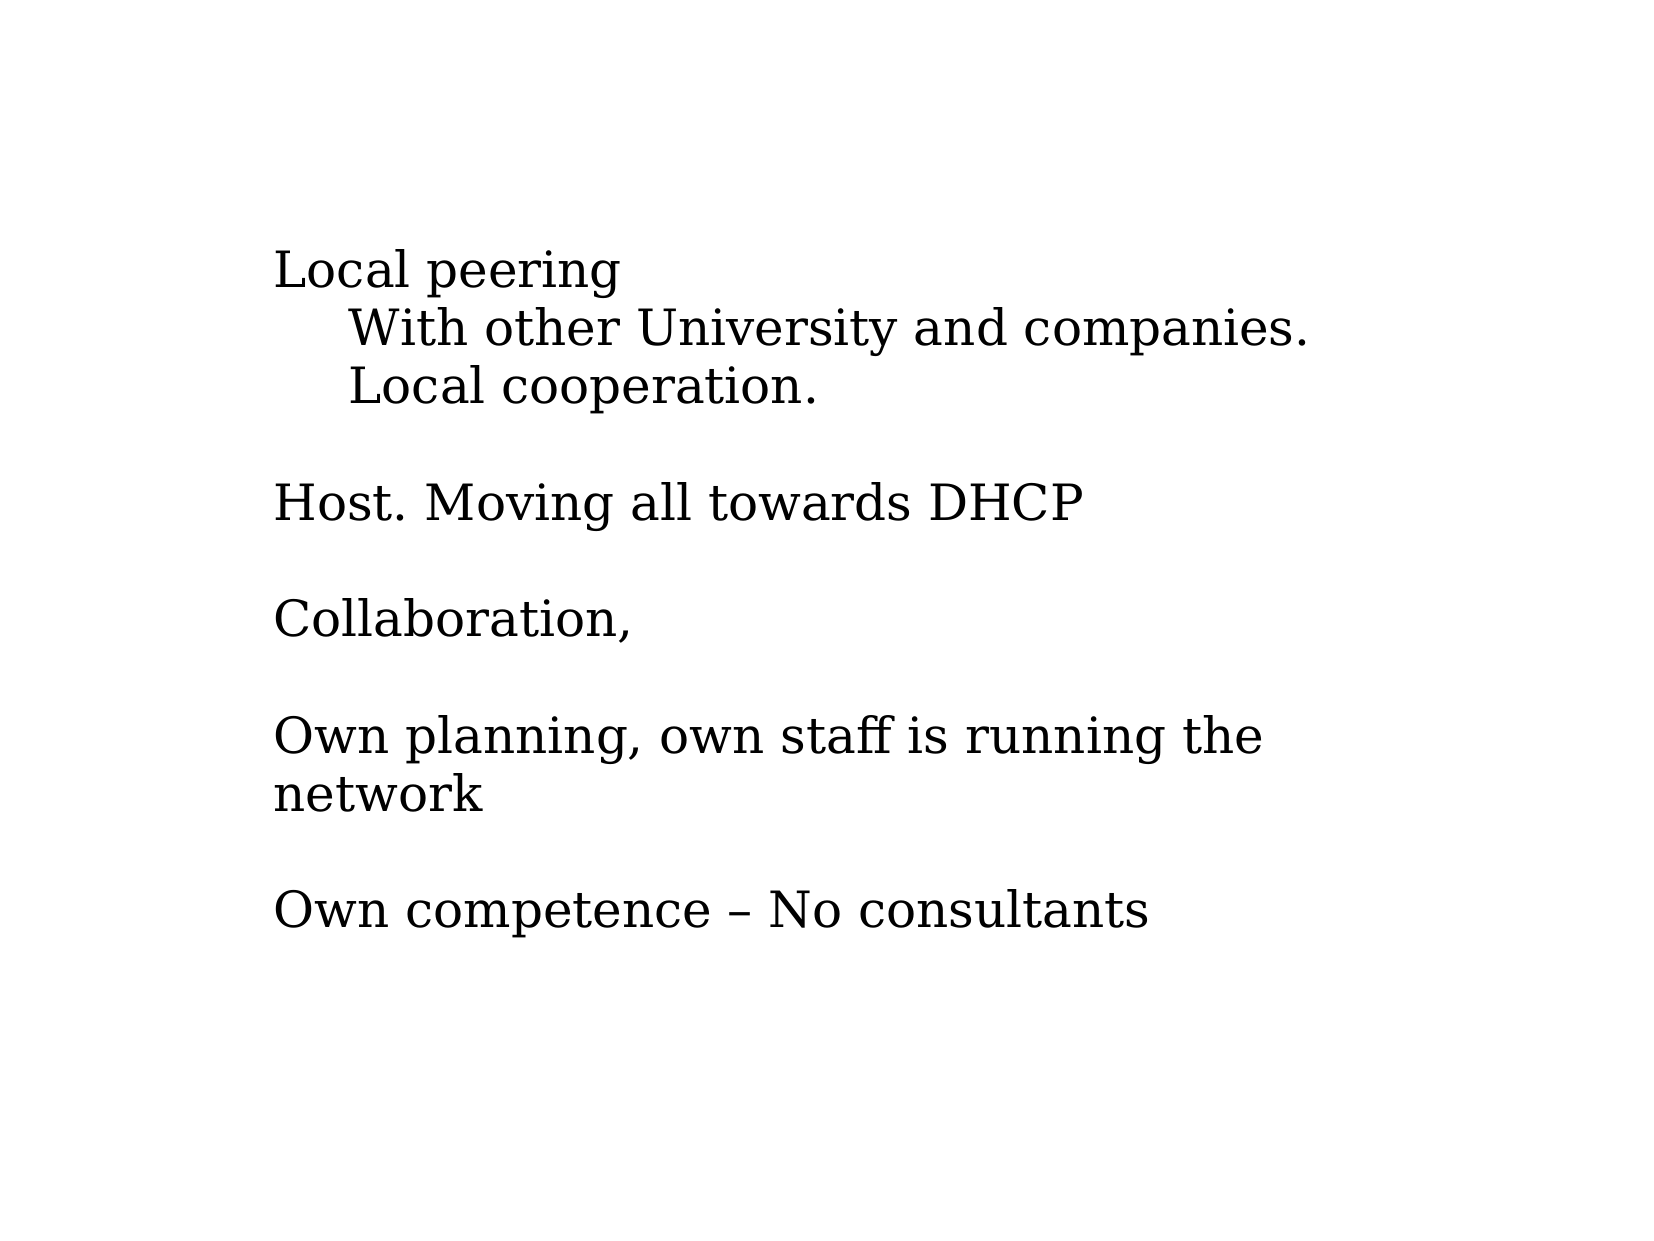

Local peering
	With other University and companies.
	Local cooperation.
Host. Moving all towards DHCP
Collaboration,
Own planning, own staff is running the 	 network
Own competence – No consultants